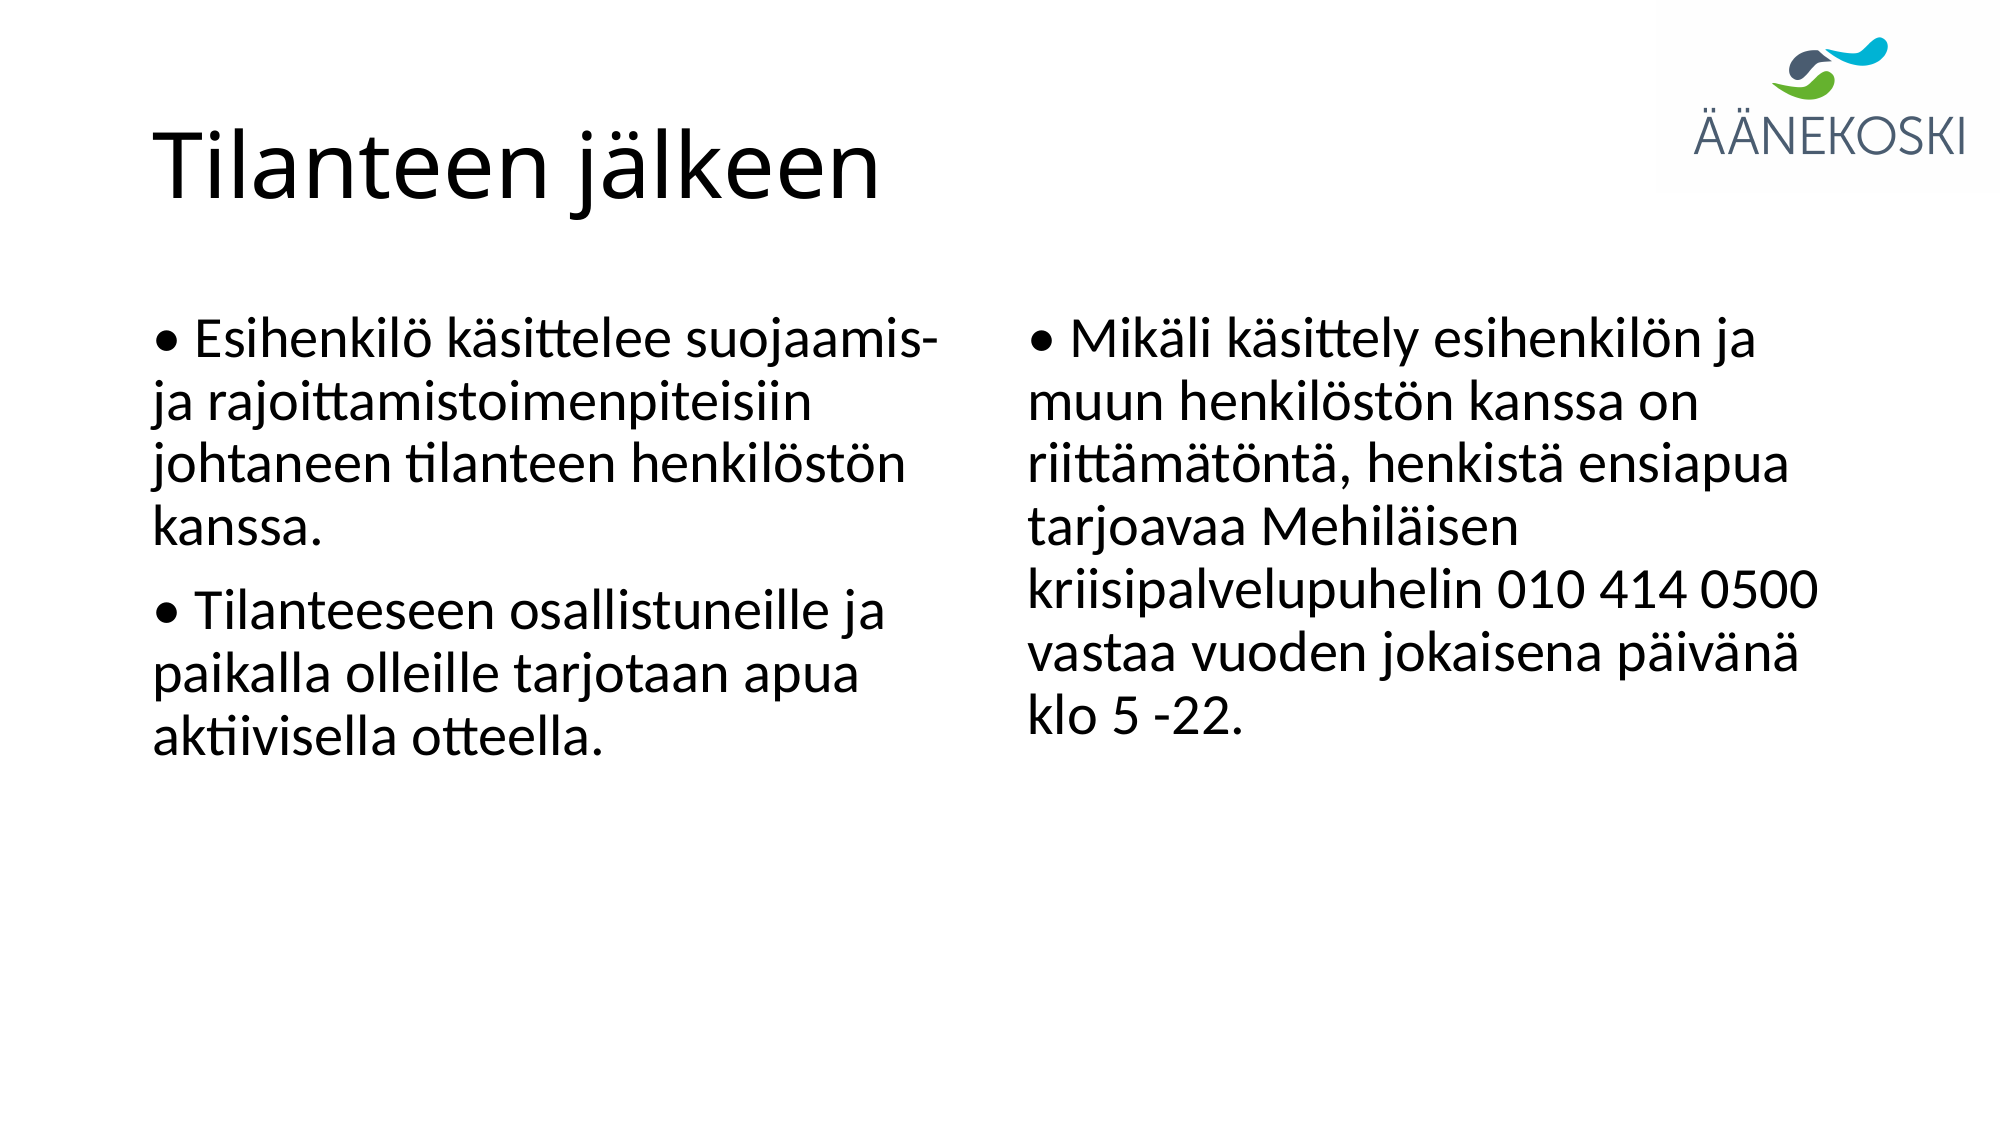

# Tilanteen jälkeen
• Esihenkilö käsittelee suojaamis- ja rajoittamistoimenpiteisiin johtaneen tilanteen henkilöstön kanssa.
• Tilanteeseen osallistuneille ja paikalla olleille tarjotaan apua aktiivisella otteella.
• Mikäli käsittely esihenkilön ja muun henkilöstön kanssa on riittämätöntä, henkistä ensiapua tarjoavaa Mehiläisen kriisipalvelupuhelin 010 414 0500 vastaa vuoden jokaisena päivänä klo 5 -22.